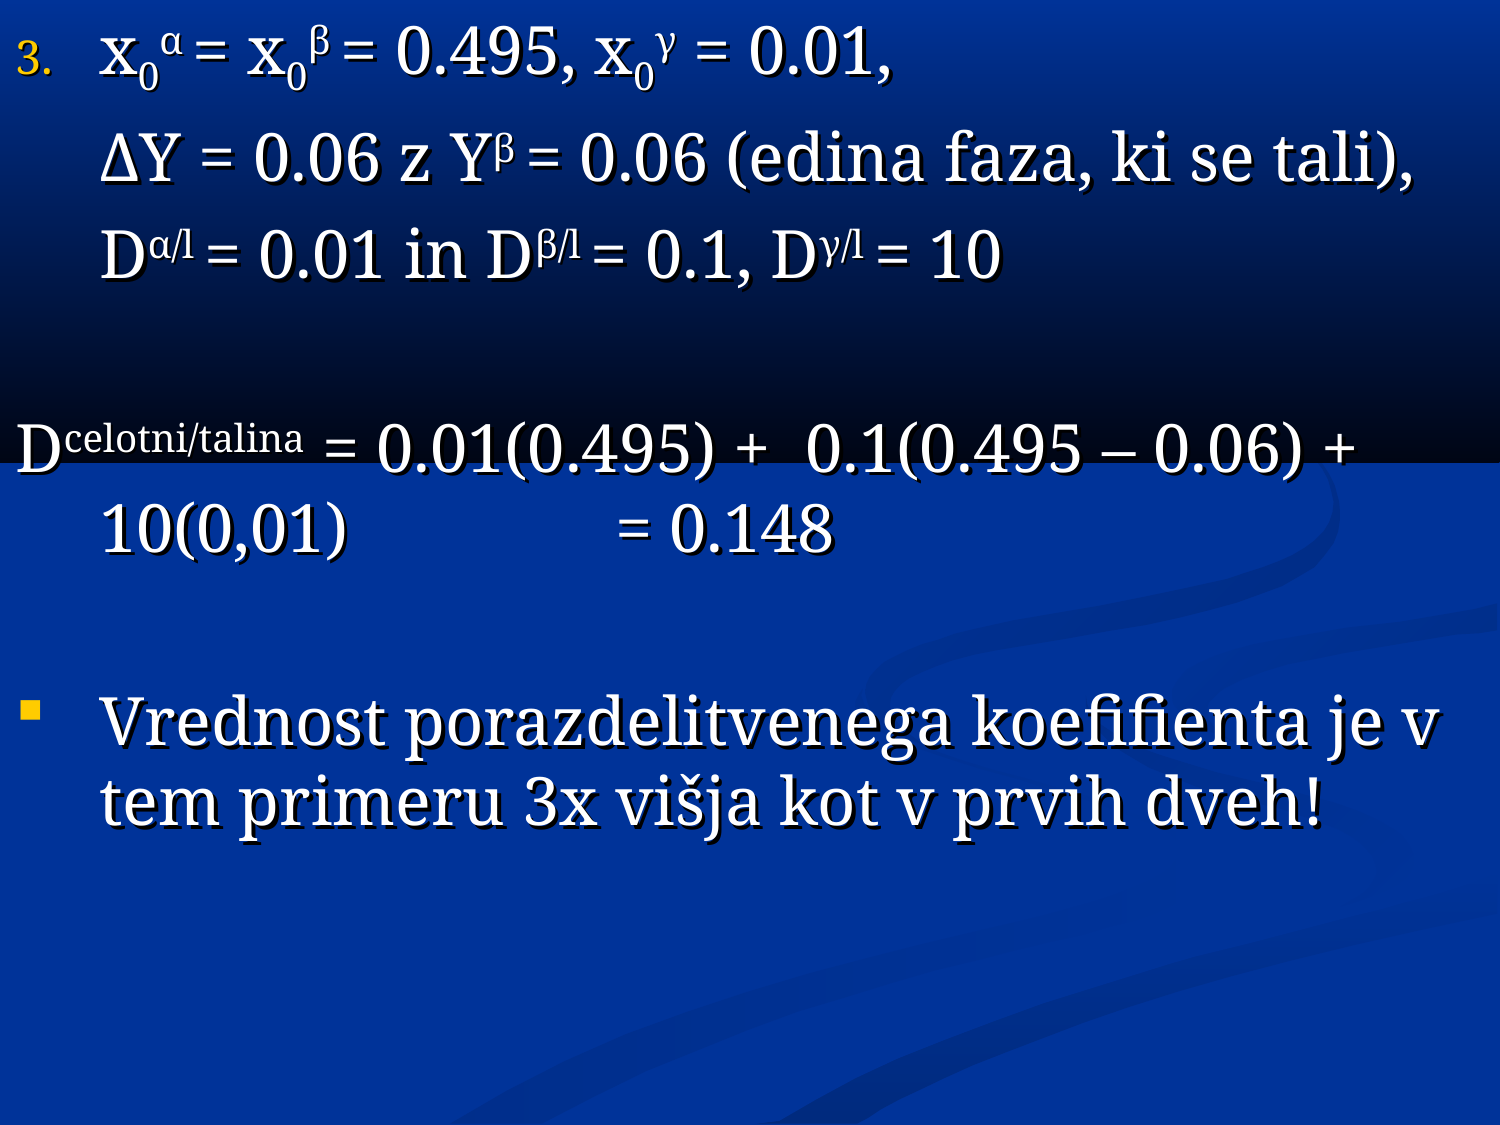

# x0α = x0β = 0.495, x0γ = 0.01,
	ΔY = 0.06 z Yβ = 0.06 (edina faza, ki se tali),
	Dα/l = 0.01 in Dβ/l = 0.1, Dγ/l = 10
Dcelotni/talina = 0.01(0.495) + 0.1(0.495 – 0.06) + 10(0,01) 		= 0.148
Vrednost porazdelitvenega koefifienta je v tem primeru 3x višja kot v prvih dveh!